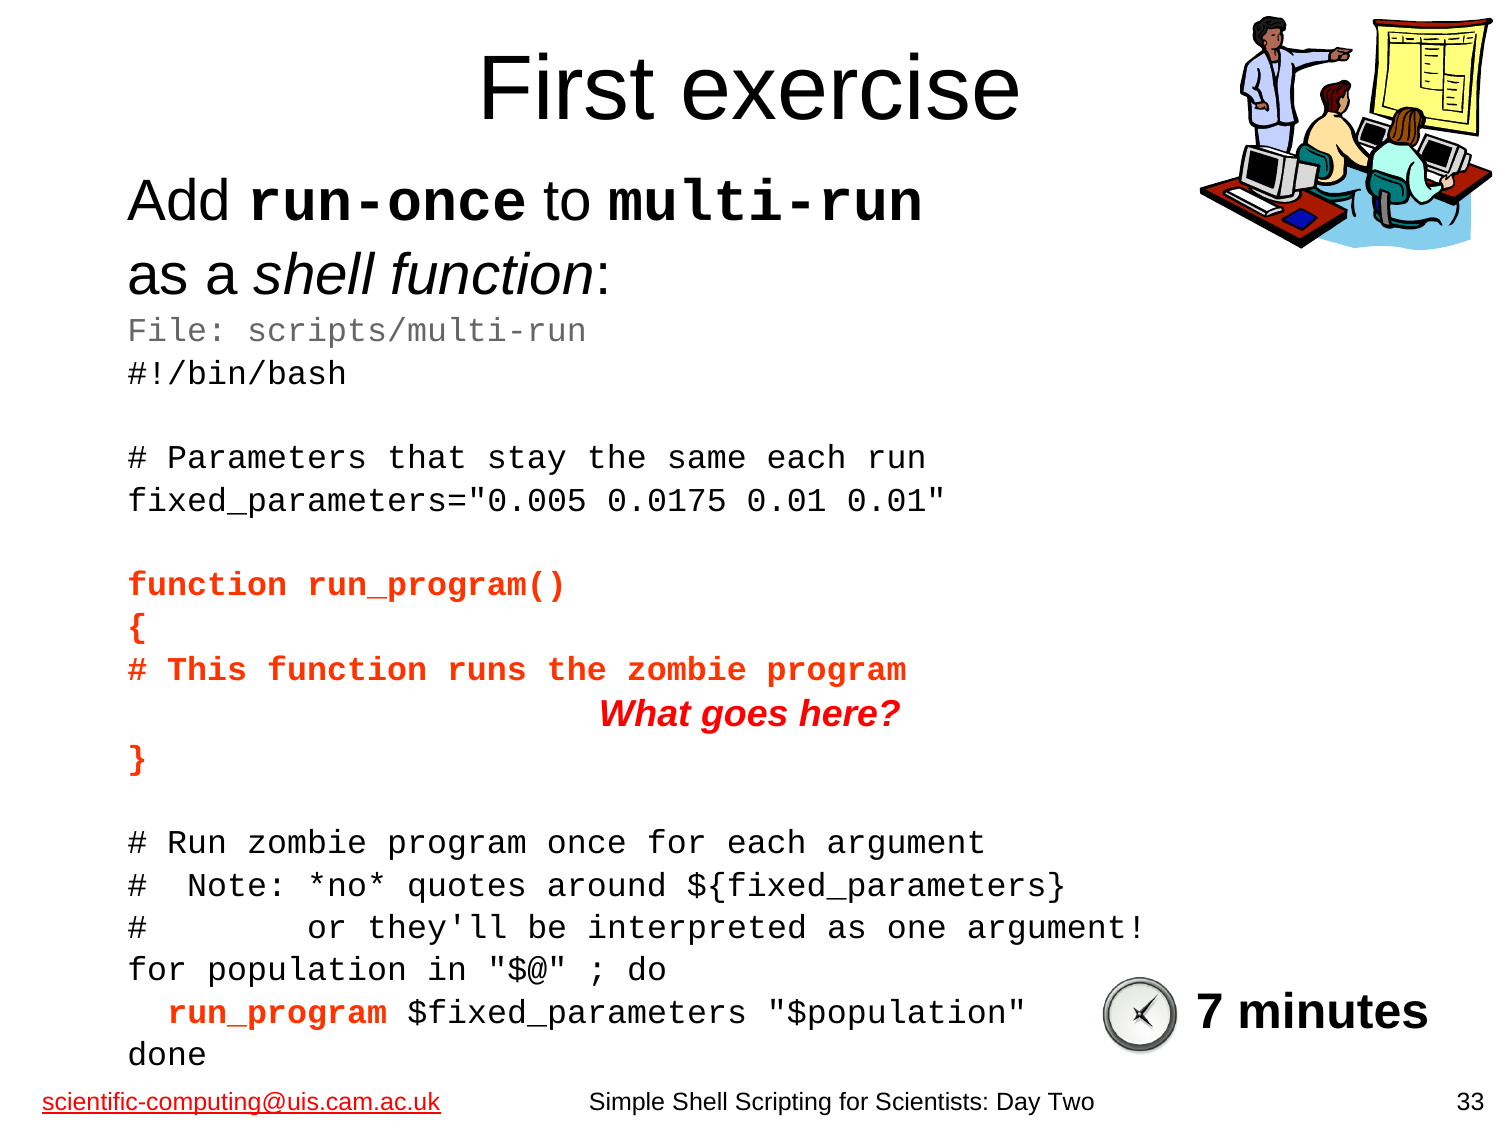

# First exercise
Add run-once to multi-run
as a shell function:
File: scripts/multi-run
#!/bin/bash
# Parameters that stay the same each run
fixed_parameters="0.005 0.0175 0.01 0.01"
function run_program()
{
# This function runs the zombie program
What goes here?
}
# Run zombie program once for each argument
# Note: *no* quotes around ${fixed_parameters}
# or they'll be interpreted as one argument!
for population in "$@" ; do
 run_program $fixed_parameters "$population"
done
7 minutes
escience-support@ucs.cam.ac.uk	Simple Shell Scripting for Scientists: Day Two
33